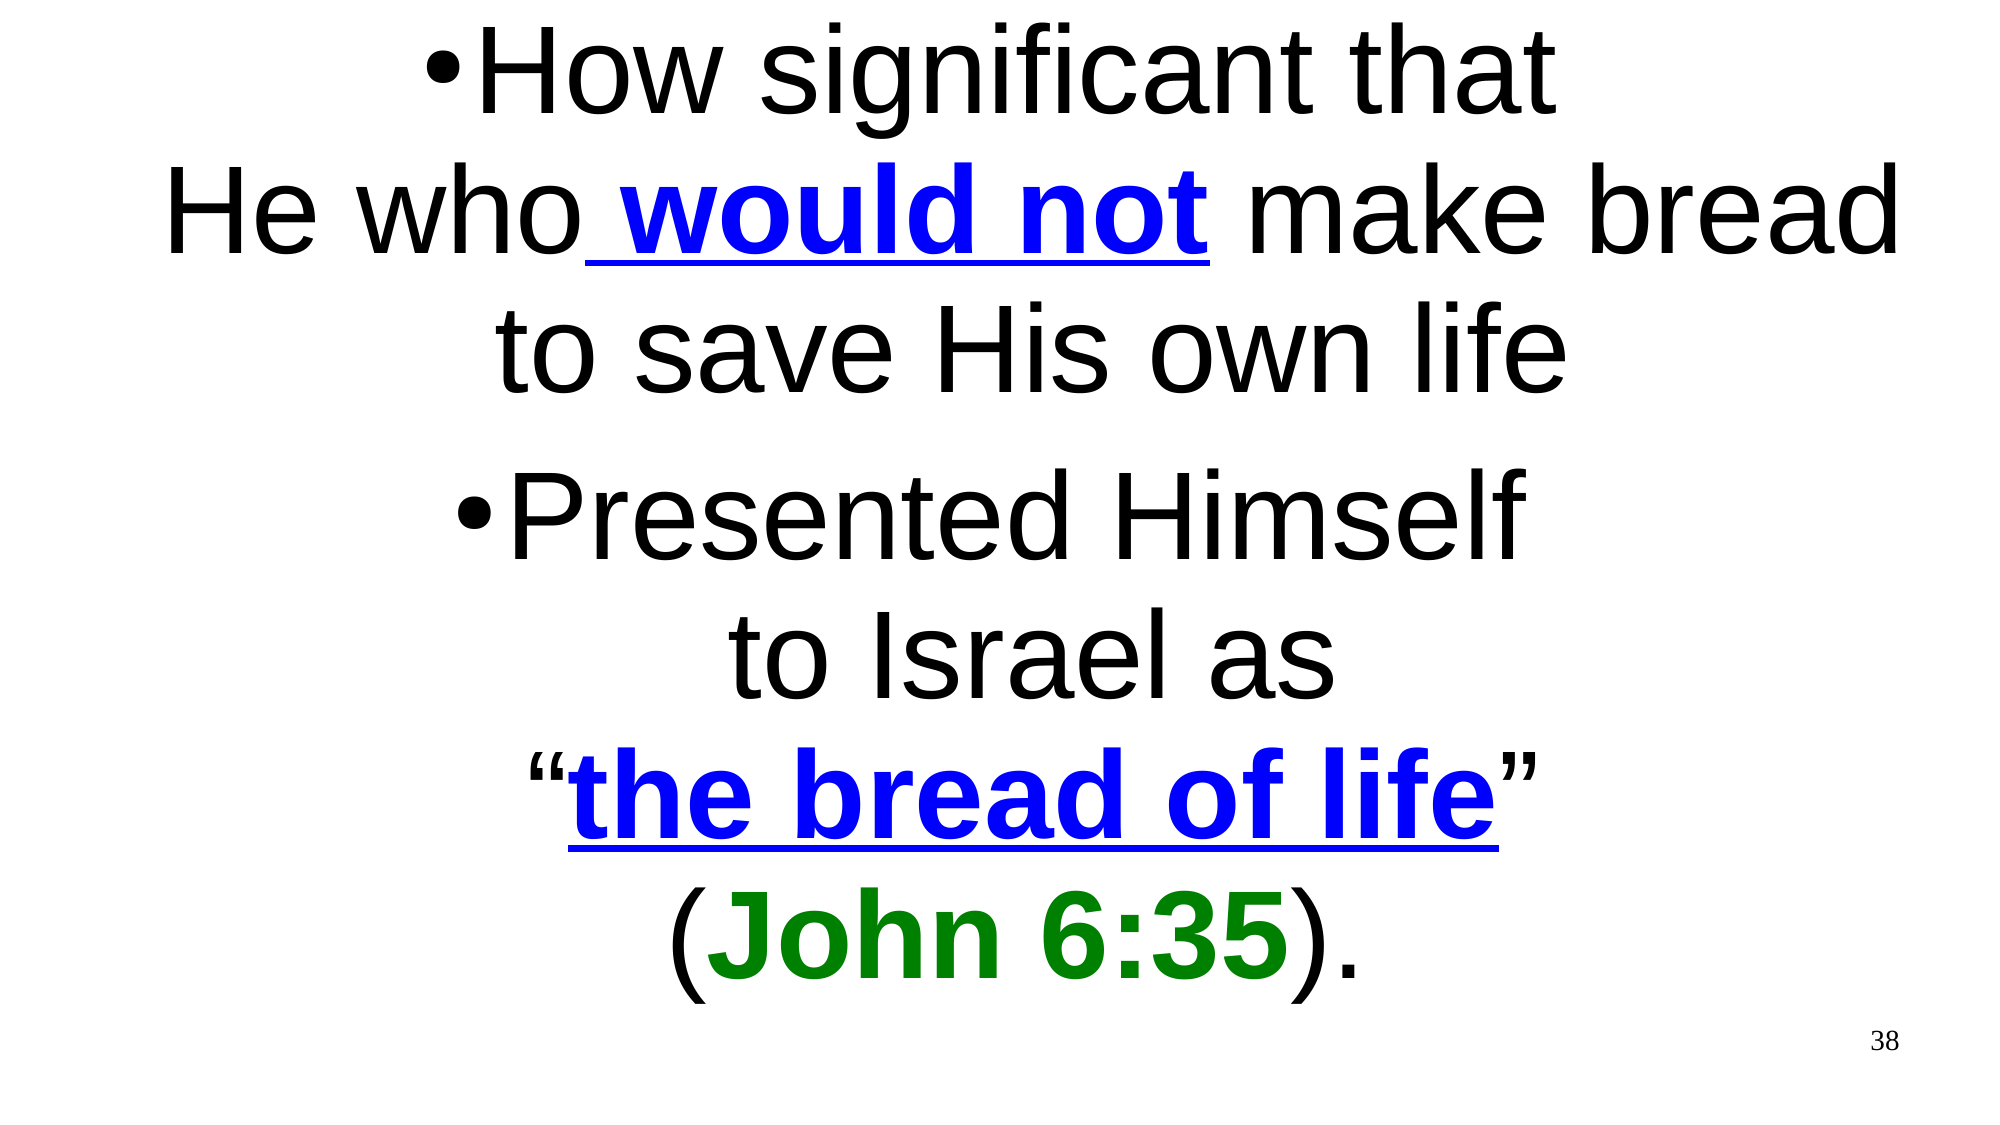

# How significant that He who would not make bread to save His own life
Presented Himself
to Israel as
 “the bread of life”
(John 6:35).
38